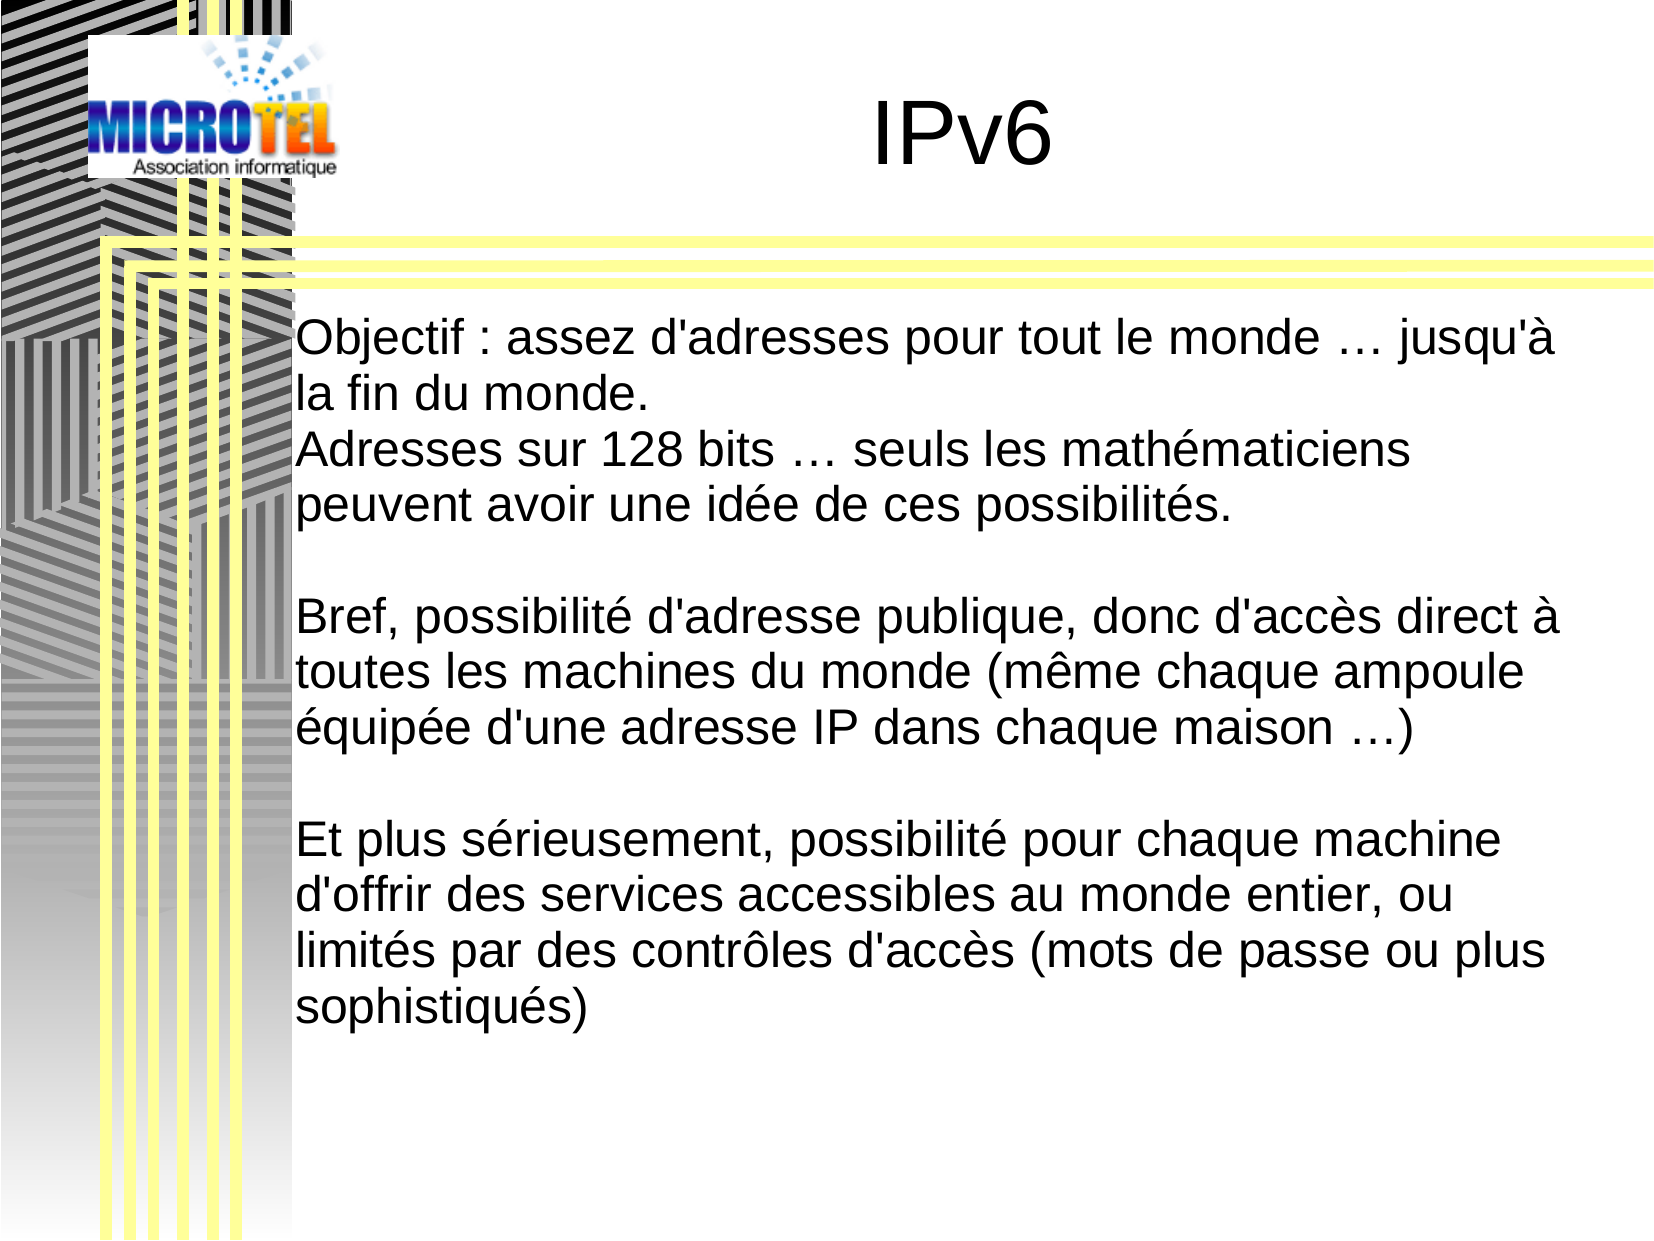

# IPv6
Objectif : assez d'adresses pour tout le monde … jusqu'à la fin du monde.
Adresses sur 128 bits … seuls les mathématiciens peuvent avoir une idée de ces possibilités.
Bref, possibilité d'adresse publique, donc d'accès direct à toutes les machines du monde (même chaque ampoule équipée d'une adresse IP dans chaque maison …)
Et plus sérieusement, possibilité pour chaque machine d'offrir des services accessibles au monde entier, ou limités par des contrôles d'accès (mots de passe ou plus sophistiqués)